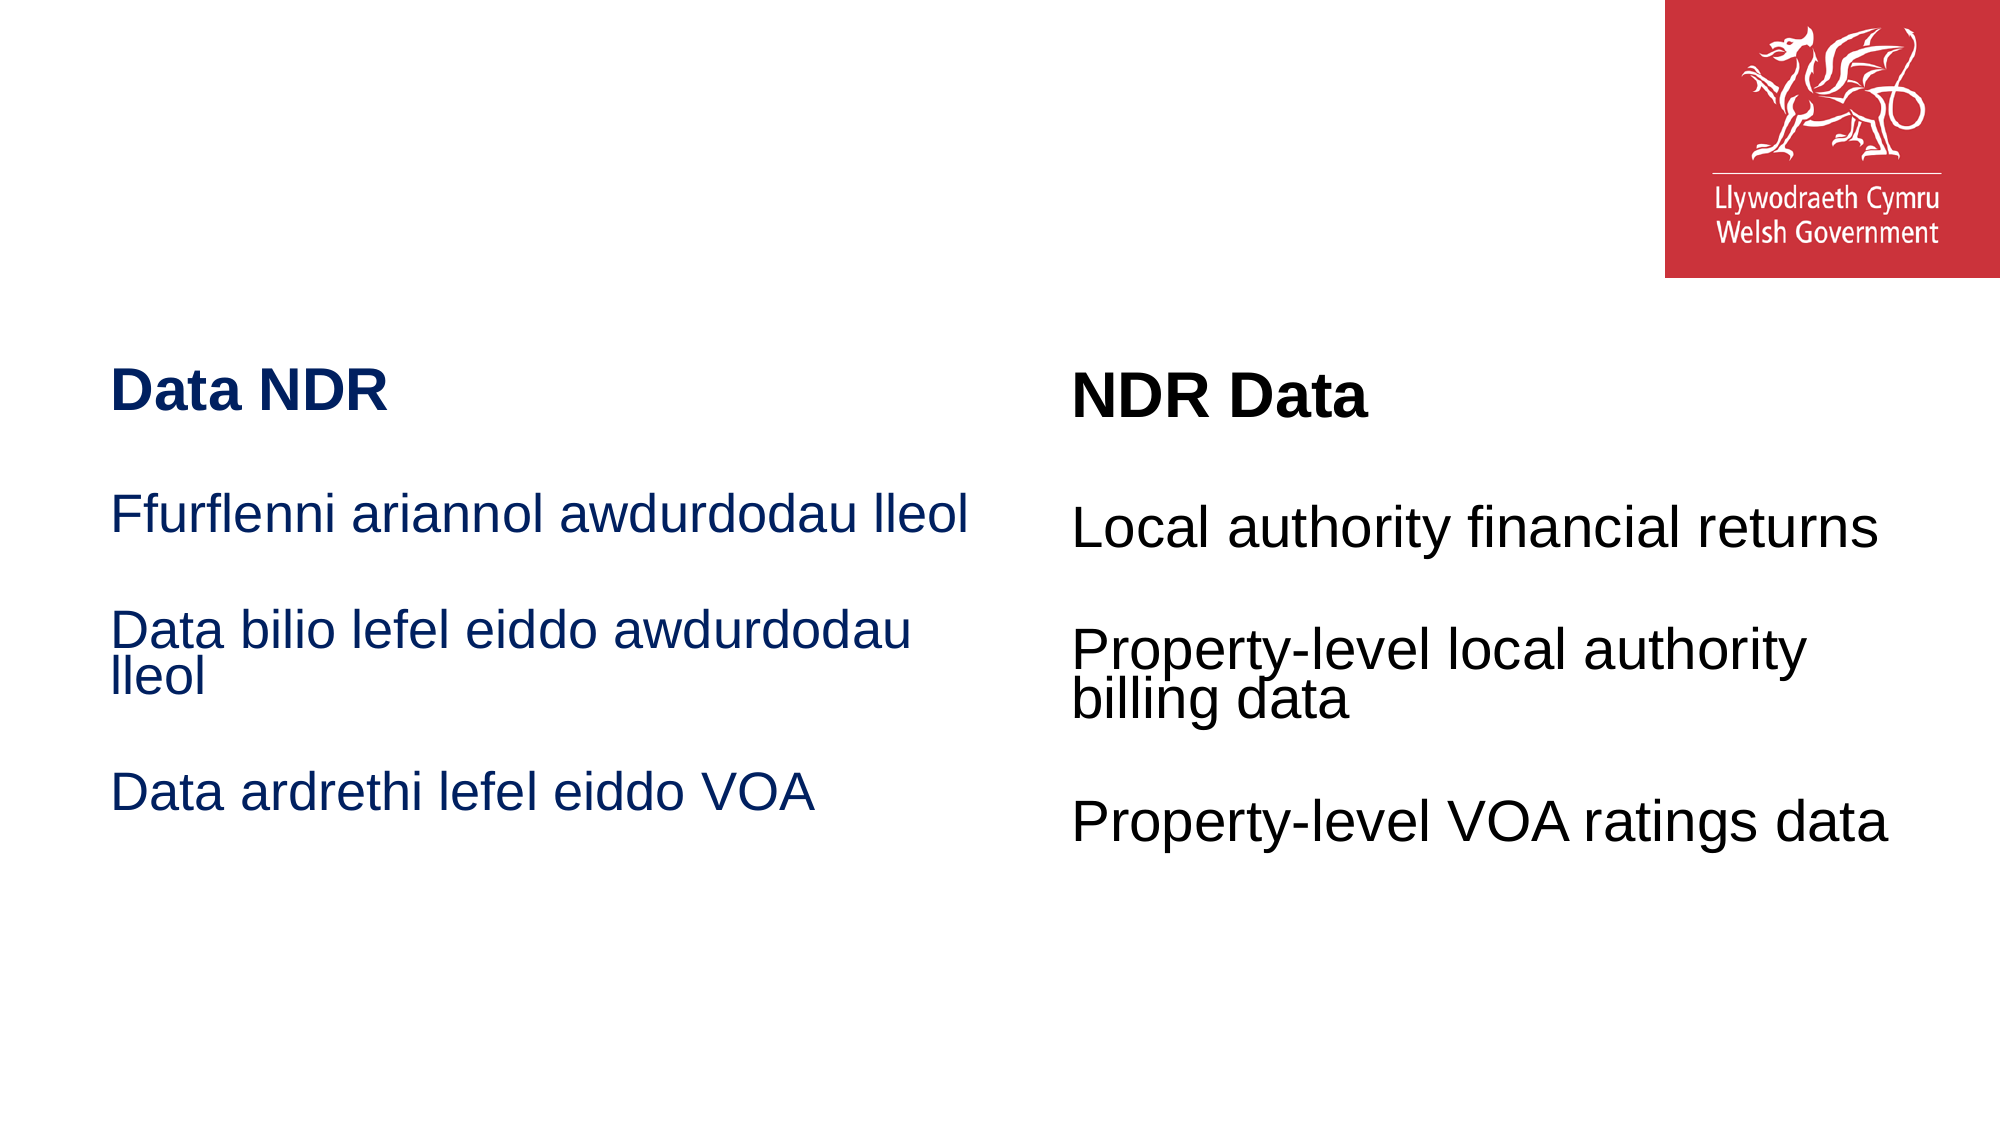

Data NDR
Ffurflenni ariannol awdurdodau lleol
Data bilio lefel eiddo awdurdodau lleol
Data ardrethi lefel eiddo VOA
NDR Data
Local authority financial returns
Property-level local authority billing data
Property-level VOA ratings data